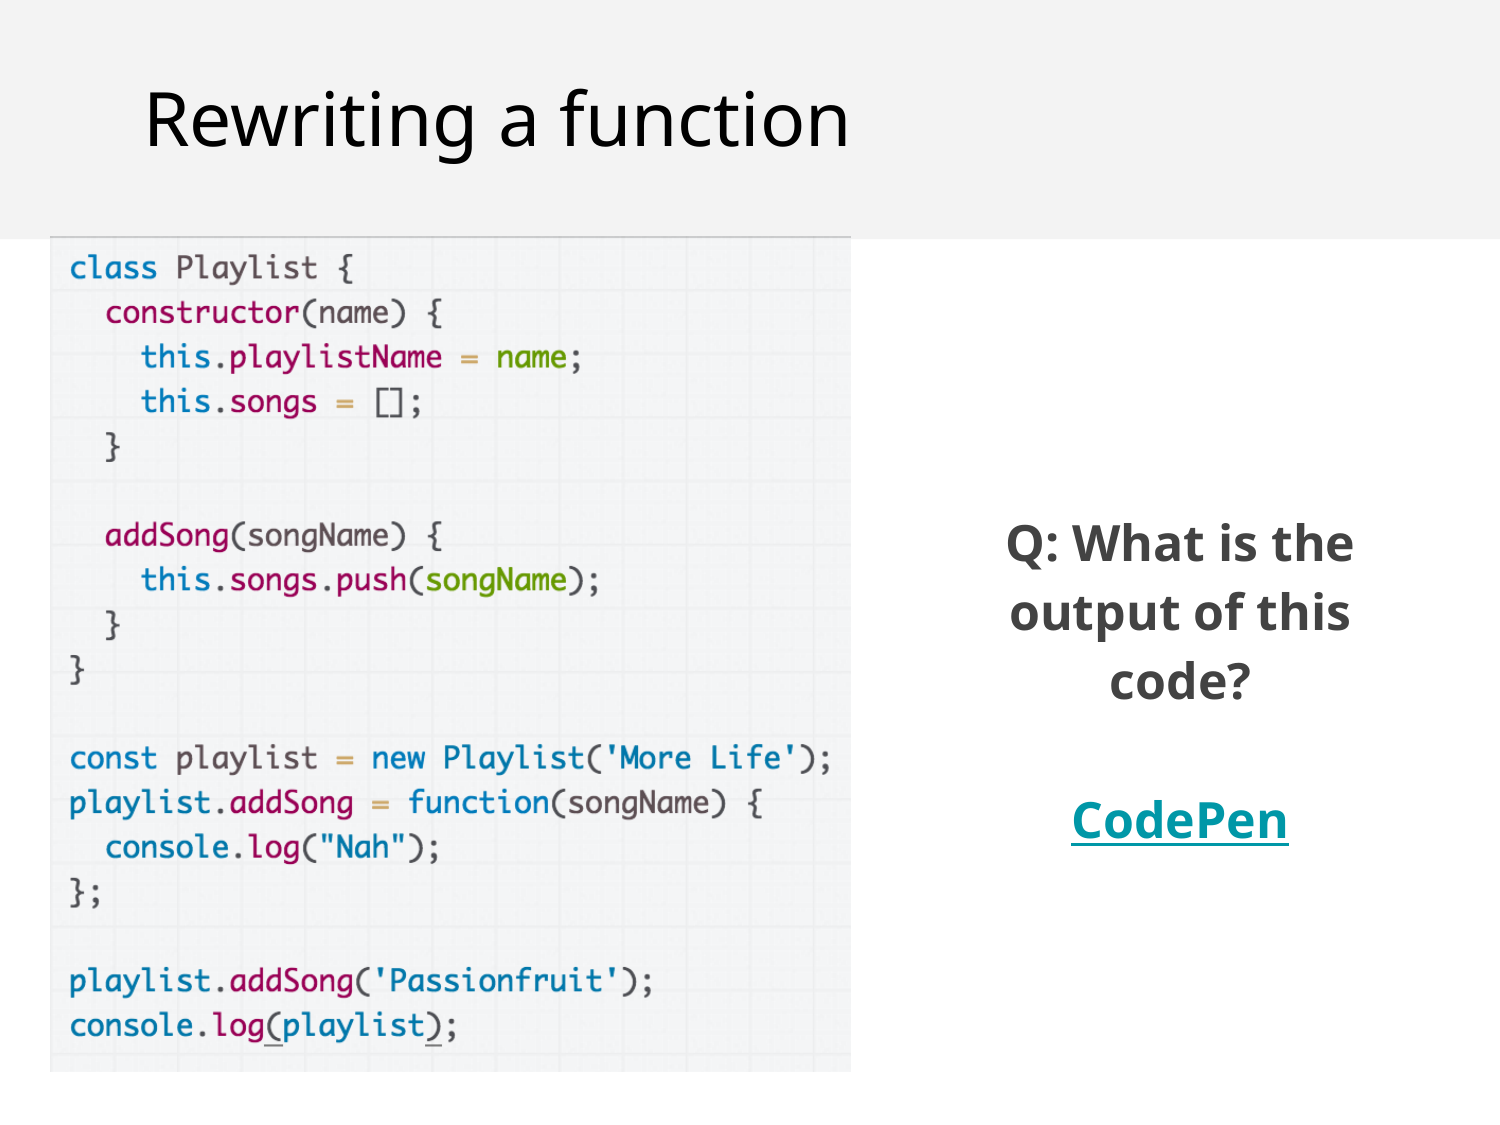

# Rewriting a function
Q: What is the output of this code?
CodePen